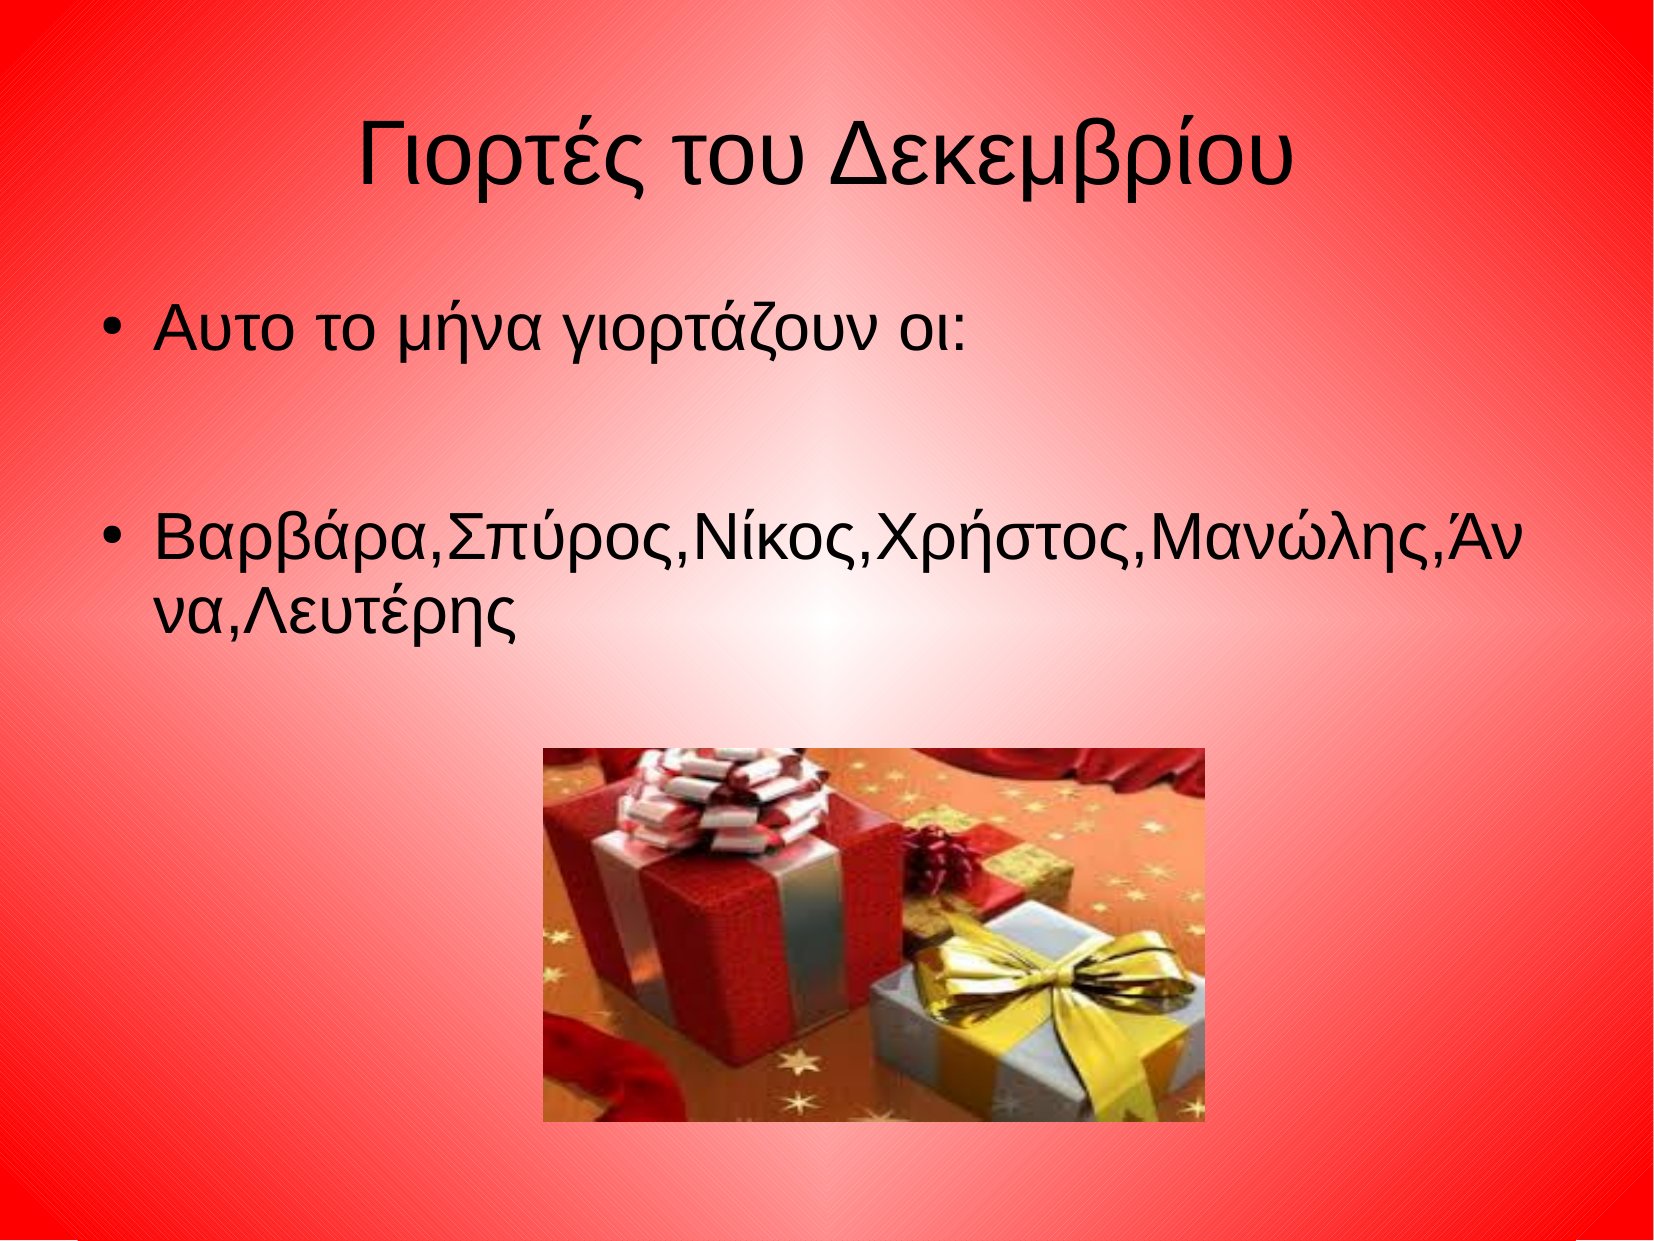

# Γιορτές του Δεκεμβρίου
Αυτο το μήνα γιορτάζουν οι:
Βαρβάρα,Σπύρος,Νίκος,Χρήστος,Μανώλης,Άννα,Λευτέρης